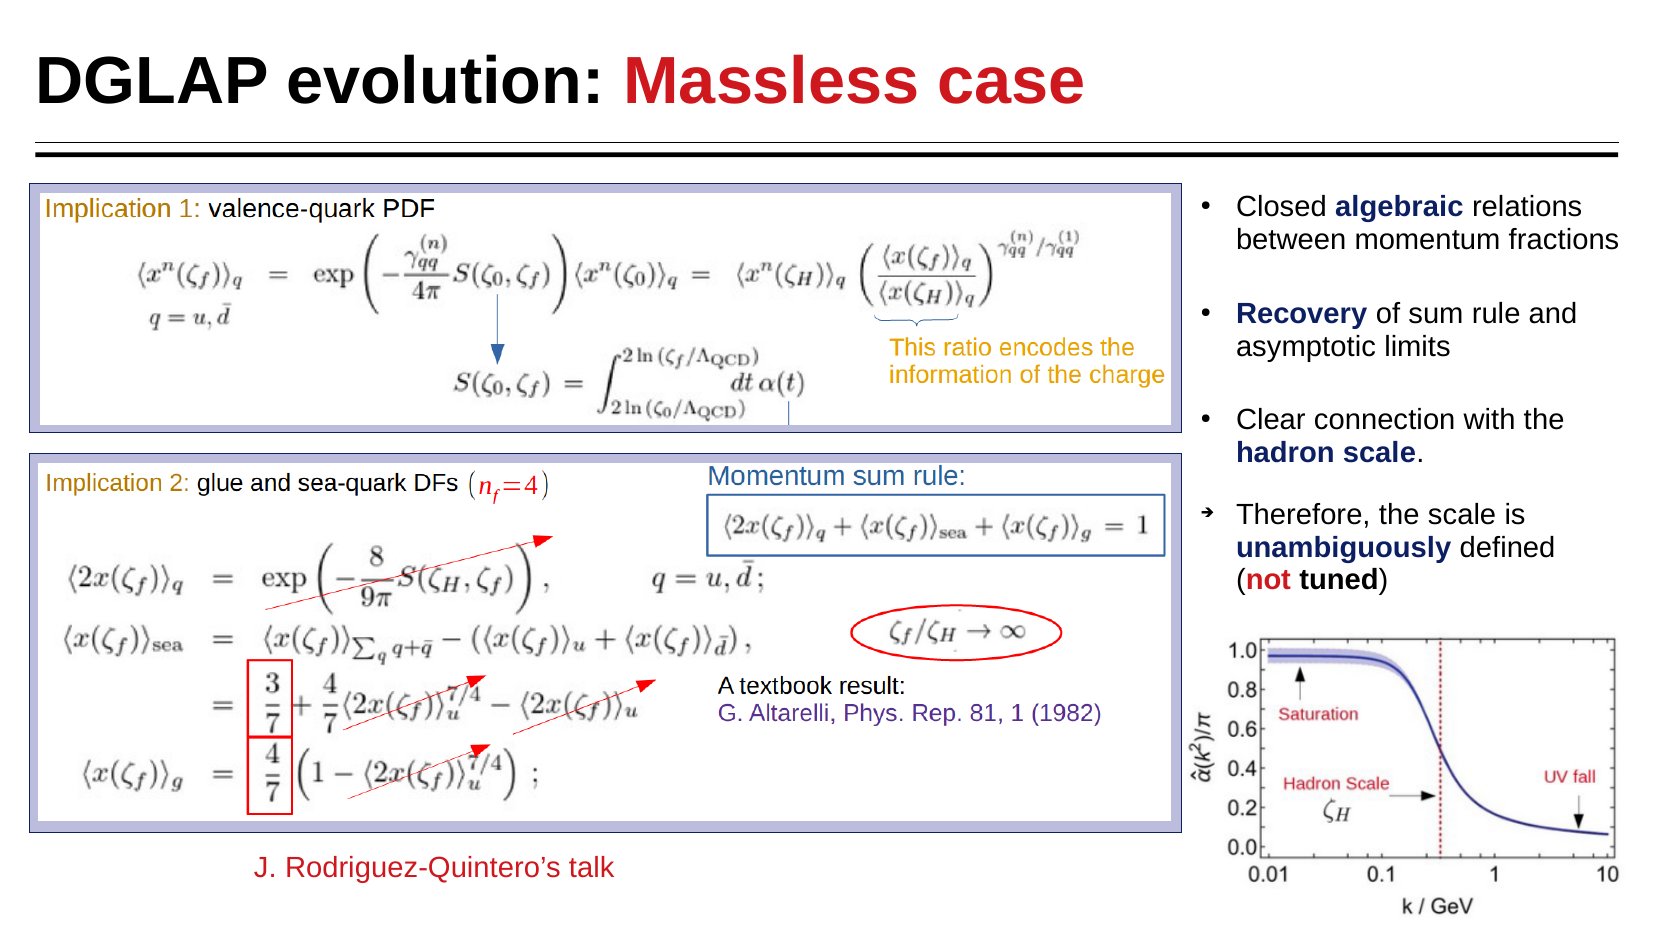

DGLAP evolution: Massless case
Closed algebraic relations between momentum fractions
Recovery of sum rule and asymptotic limits
Clear connection with the hadron scale.
Therefore, the scale is unambiguously defined
(not tuned)
J. Rodriguez-Quintero’s talk